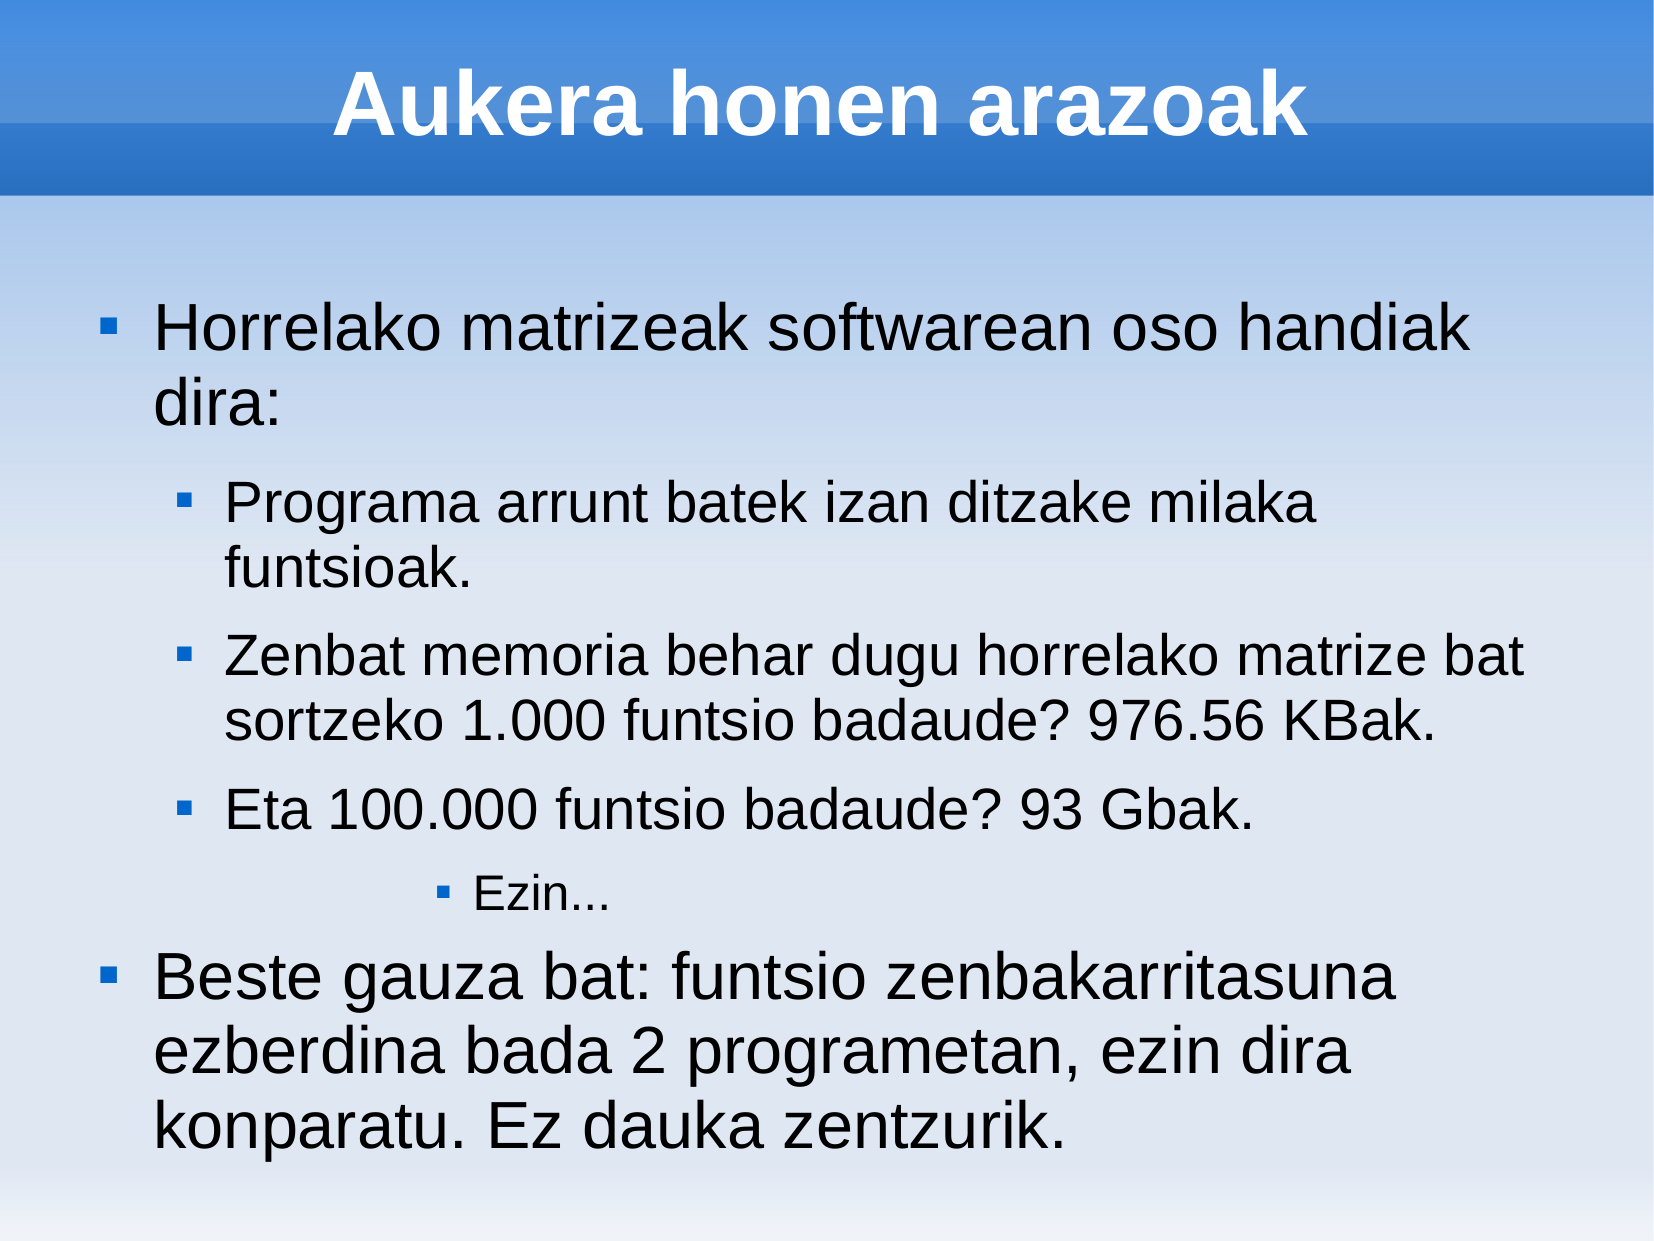

# Aukera honen arazoak
Horrelako matrizeak softwarean oso handiak dira:
Programa arrunt batek izan ditzake milaka funtsioak.
Zenbat memoria behar dugu horrelako matrize bat sortzeko 1.000 funtsio badaude? 976.56 KBak.
Eta 100.000 funtsio badaude? 93 Gbak.
Ezin...
Beste gauza bat: funtsio zenbakarritasuna ezberdina bada 2 programetan, ezin dira konparatu. Ez dauka zentzurik.